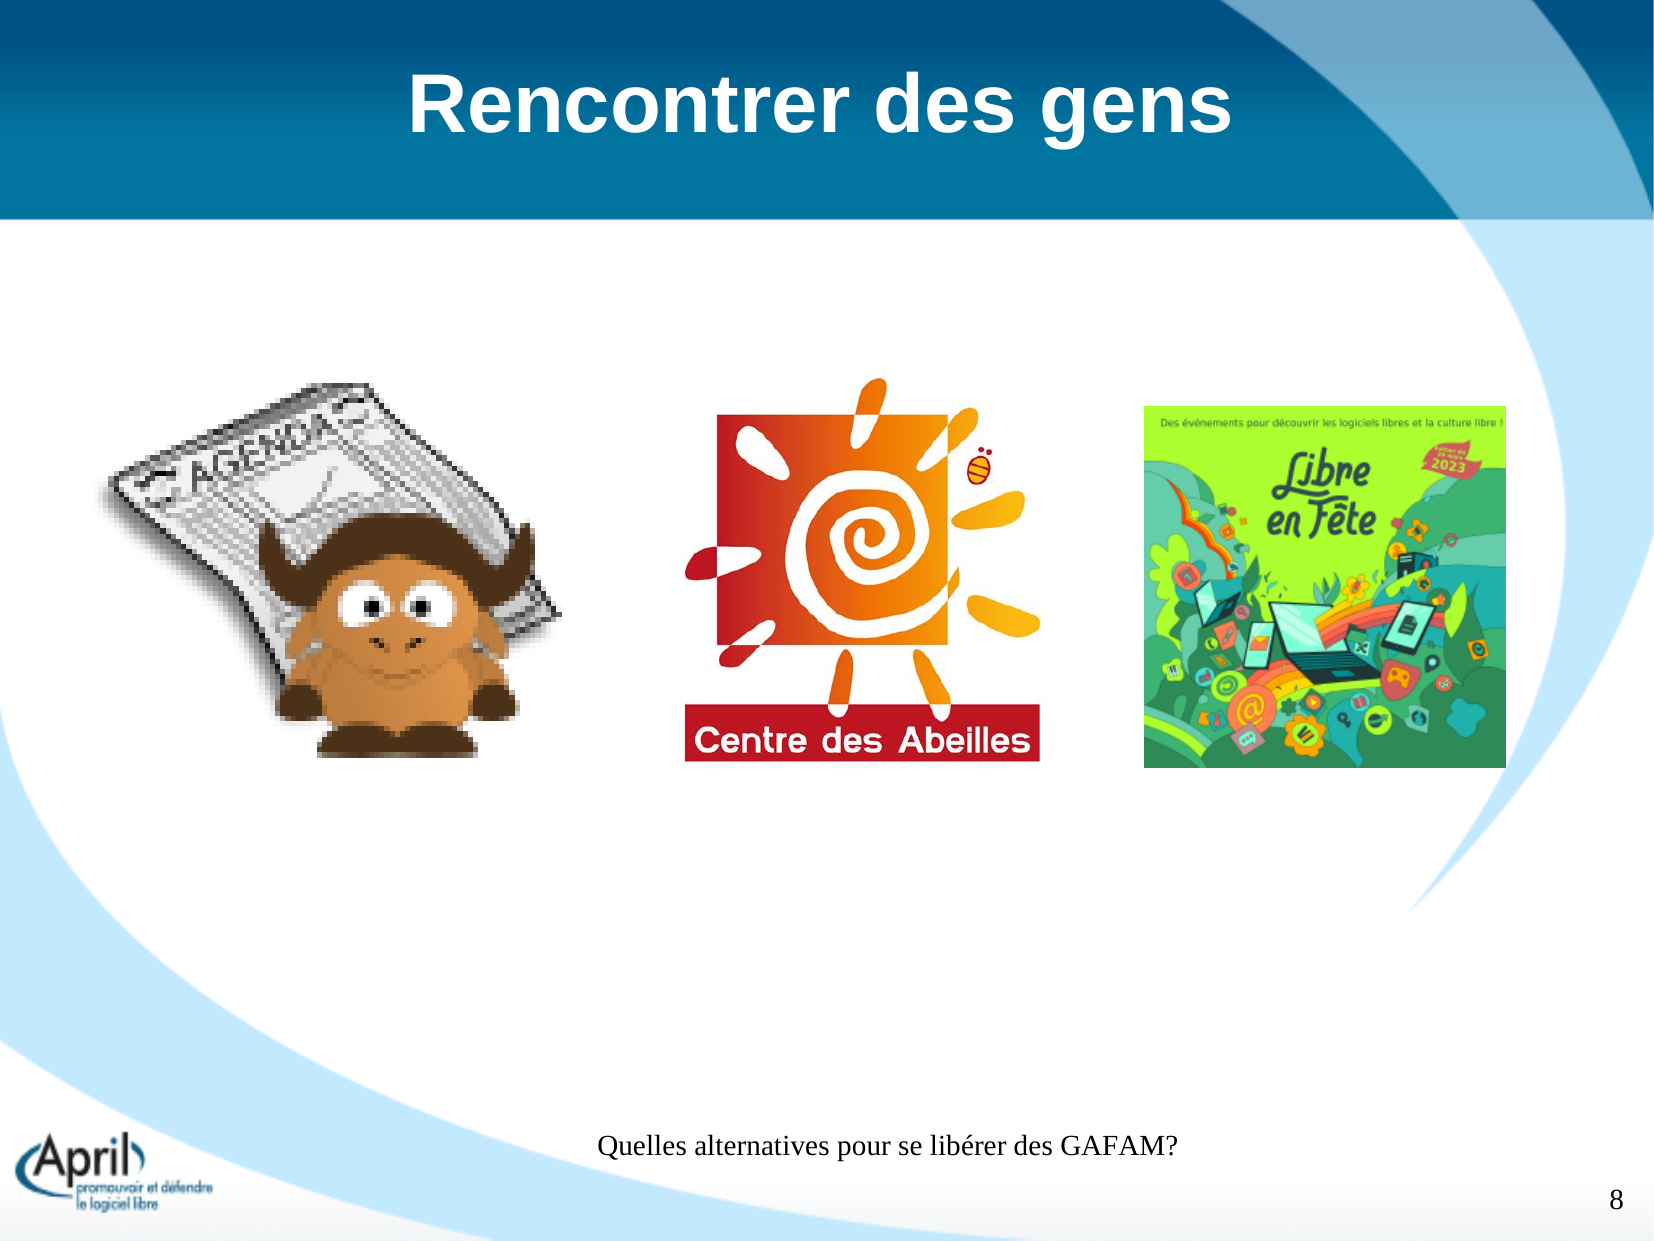

# Rencontrer des gens
Quelles alternatives pour se libérer des GAFAM?
8